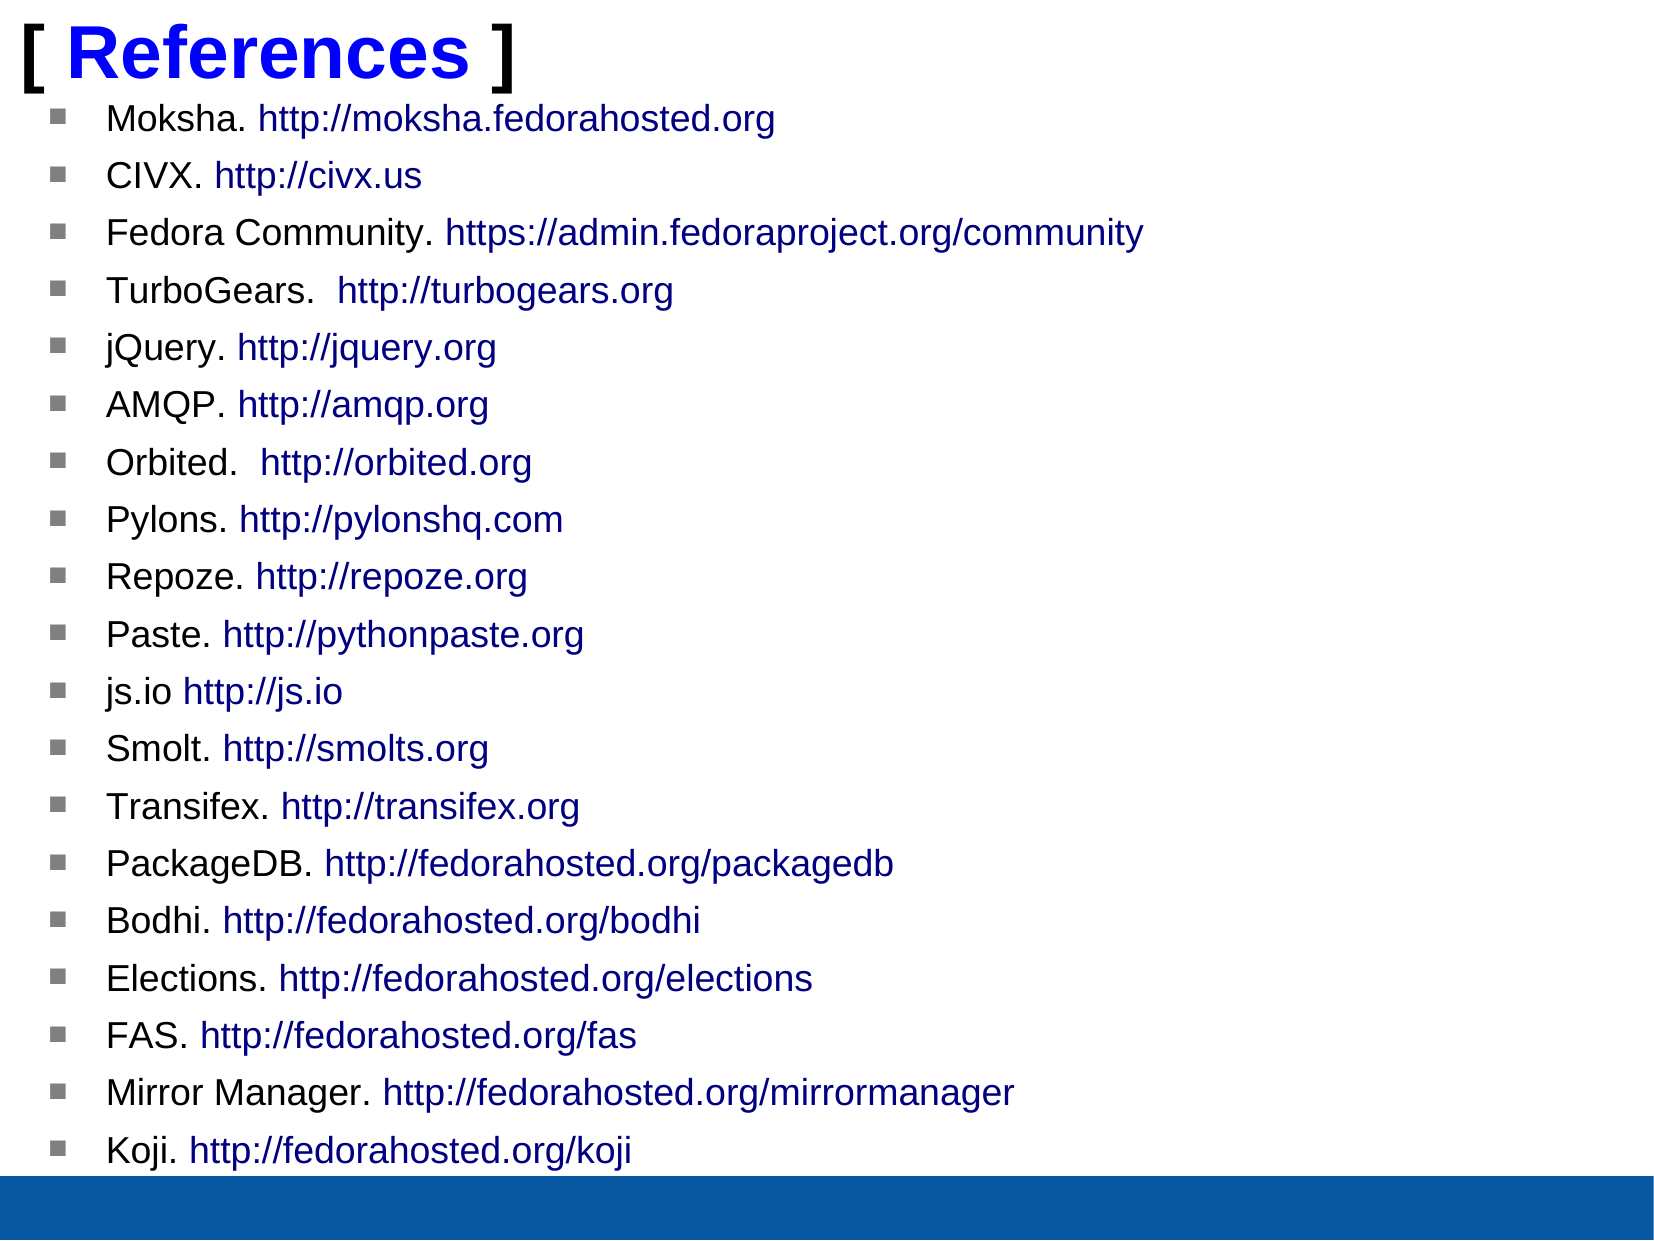

# [ References ]
Moksha. http://moksha.fedorahosted.org
CIVX. http://civx.us
Fedora Community. https://admin.fedoraproject.org/community
TurboGears. http://turbogears.org
jQuery. http://jquery.org
AMQP. http://amqp.org
Orbited. http://orbited.org
Pylons. http://pylonshq.com
Repoze. http://repoze.org
Paste. http://pythonpaste.org
js.io http://js.io
Smolt. http://smolts.org
Transifex. http://transifex.org
PackageDB. http://fedorahosted.org/packagedb
Bodhi. http://fedorahosted.org/bodhi
Elections. http://fedorahosted.org/elections
FAS. http://fedorahosted.org/fas
Mirror Manager. http://fedorahosted.org/mirrormanager
Koji. http://fedorahosted.org/koji